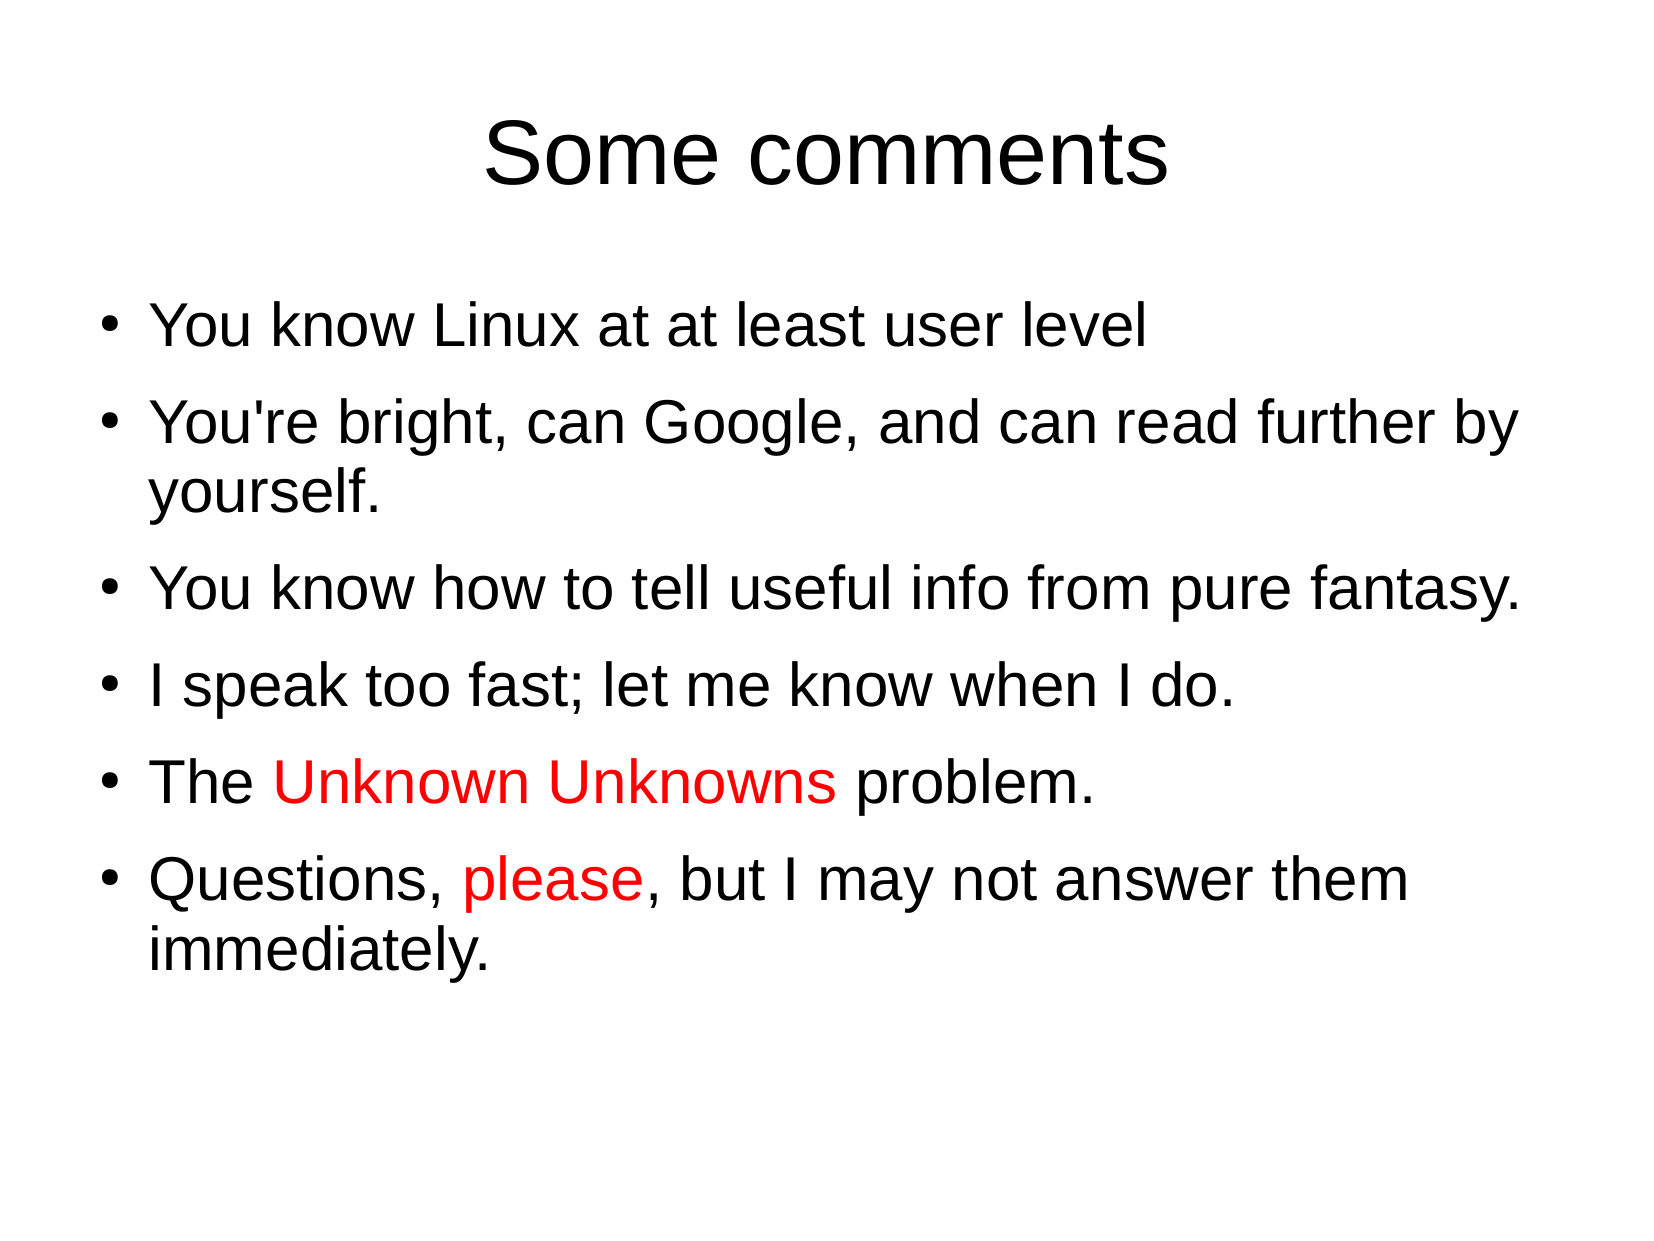

# Some comments
You know Linux at at least user level
You're bright, can Google, and can read further by yourself.
You know how to tell useful info from pure fantasy.
I speak too fast; let me know when I do.
The Unknown Unknowns problem.
Questions, please, but I may not answer them immediately.